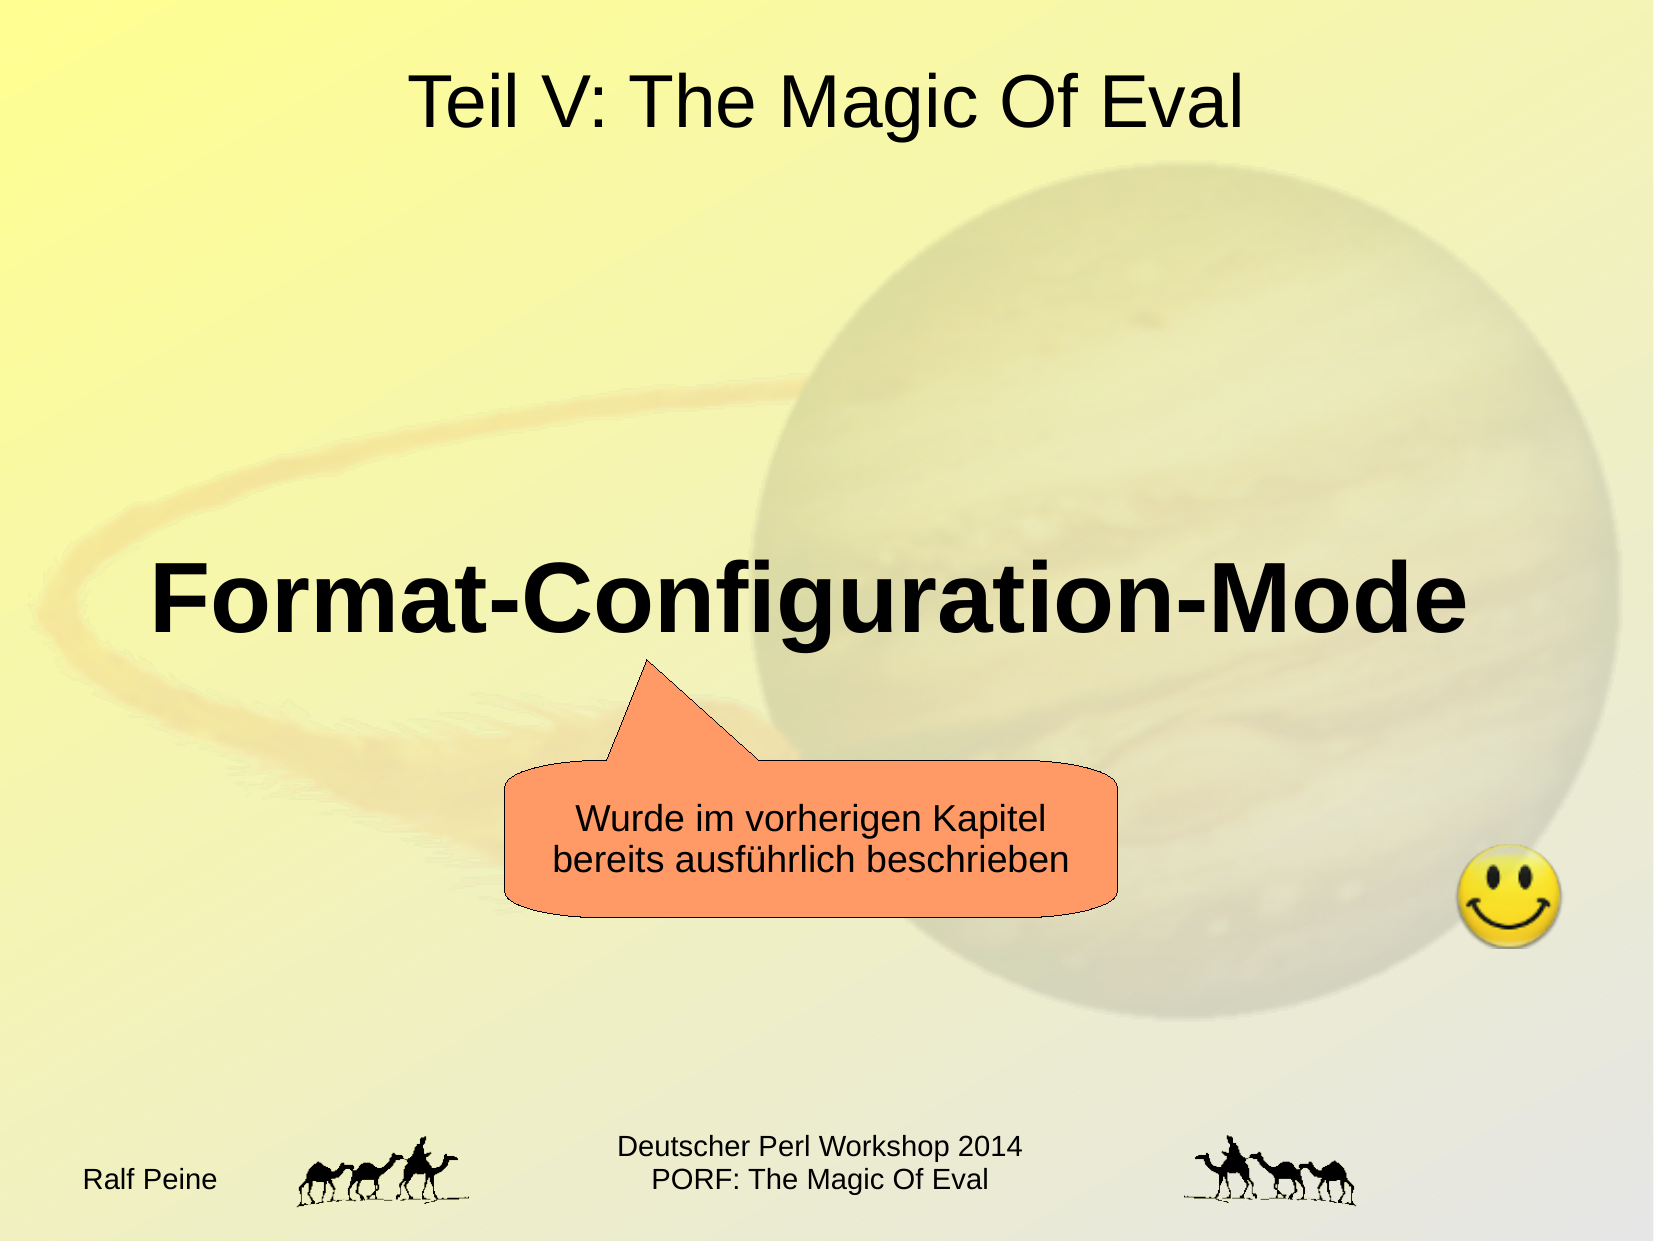

# Teil V: The Magic Of Eval
Format-Configuration-Mode
Wurde im vorherigen Kapitel
bereits ausführlich beschrieben